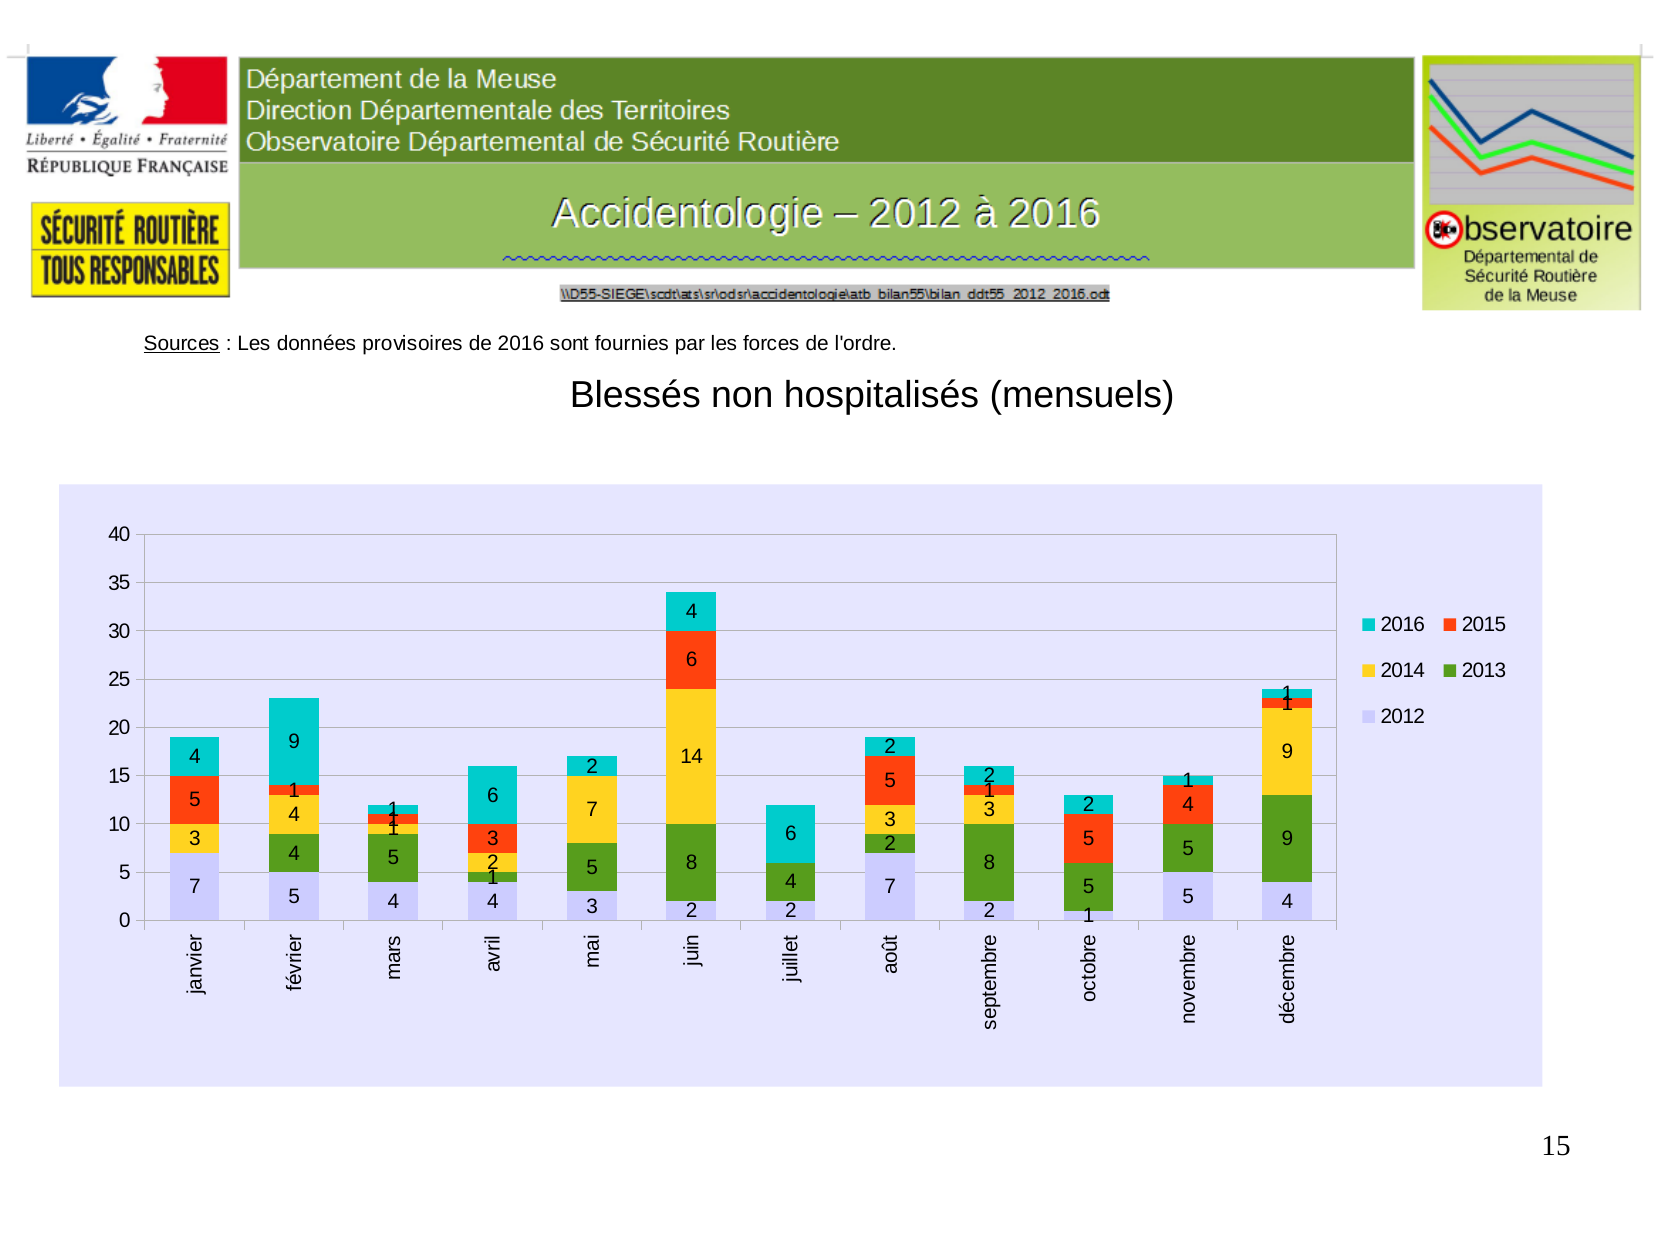

Blessés non hospitalisés (mensuels)
### Chart
| Category | 2012 | 2013 | 2014 | 2015 | 2016 |
|---|---|---|---|---|---|
| janvier | 7.0 | None | 3.0 | 5.0 | 4.0 |
| février | 5.0 | 4.0 | 4.0 | 1.0 | 9.0 |
| mars | 4.0 | 5.0 | 1.0 | 1.0 | 1.0 |
| avril | 4.0 | 1.0 | 2.0 | 3.0 | 6.0 |
| mai | 3.0 | 5.0 | 7.0 | None | 2.0 |
| juin | 2.0 | 8.0 | 14.0 | 6.0 | 4.0 |
| juillet | 2.0 | 4.0 | None | None | 6.0 |
| août | 7.0 | 2.0 | 3.0 | 5.0 | 2.0 |
| septembre | 2.0 | 8.0 | 3.0 | 1.0 | 2.0 |
| octobre | 1.0 | 5.0 | None | 5.0 | 2.0 |
| novembre | 5.0 | 5.0 | None | 4.0 | 1.0 |
| décembre | 4.0 | 9.0 | 9.0 | 1.0 | 1.0 |15